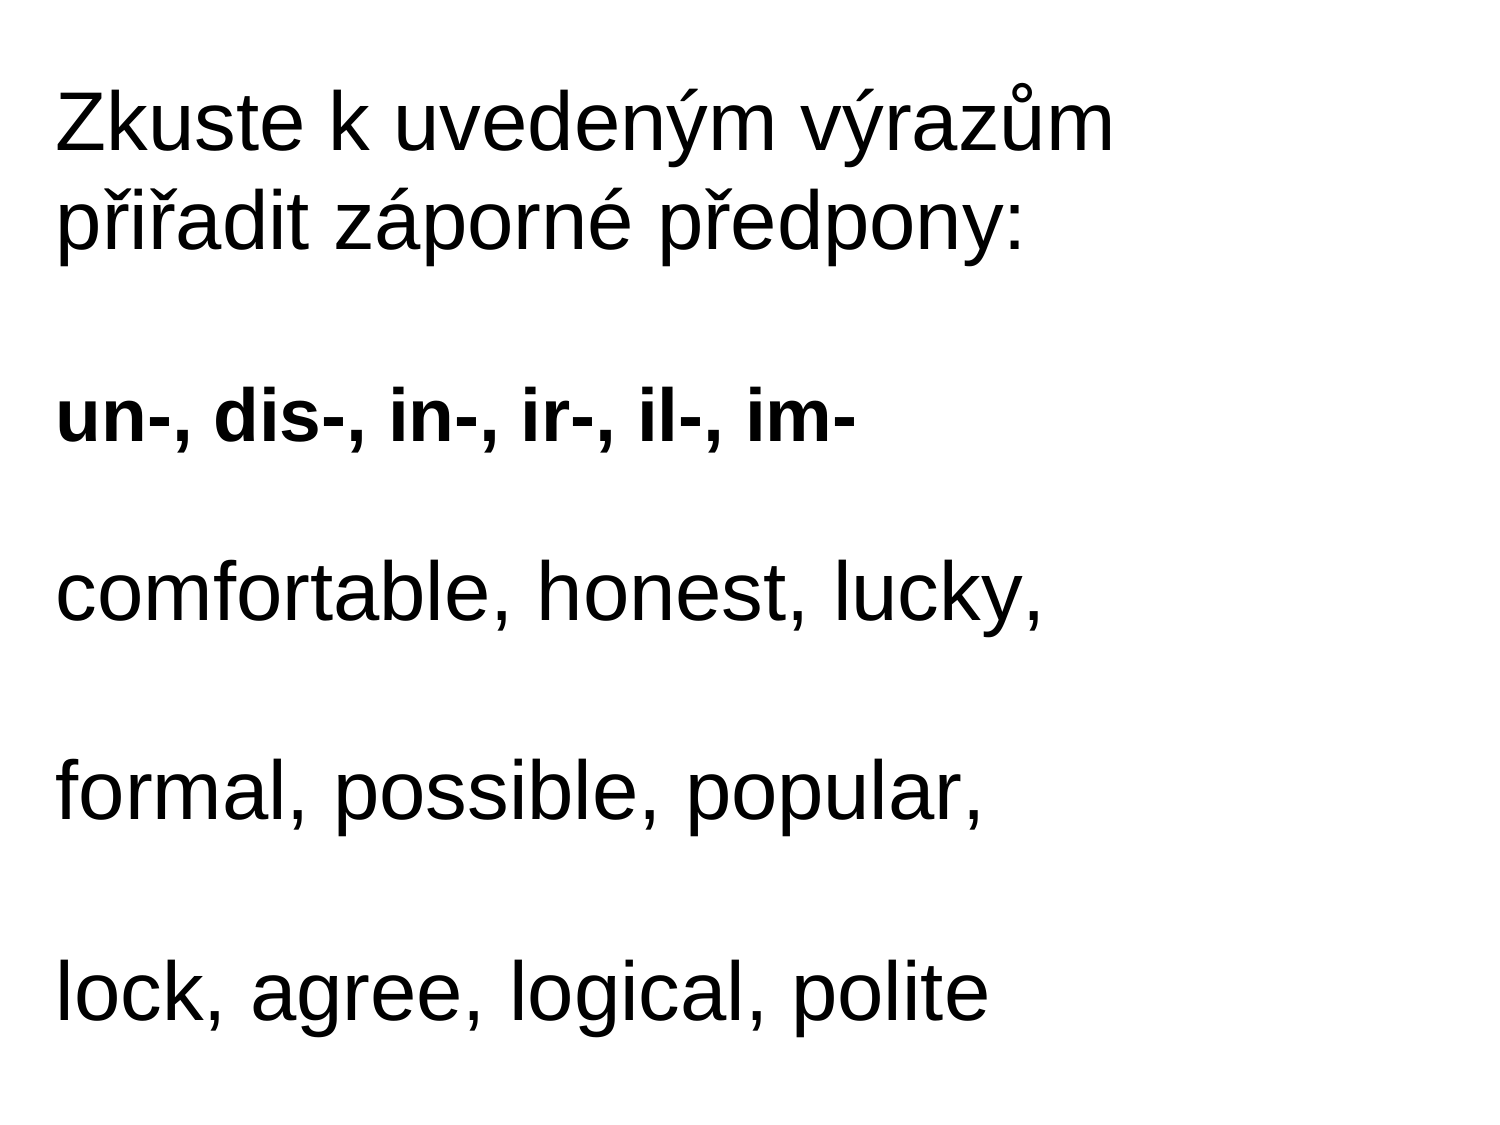

Zkuste k uvedeným výrazům přiřadit záporné předpony:
un-, dis-, in-, ir-, il-, im-
comfortable, honest, lucky,
formal, possible, popular,
lock, agree, logical, polite